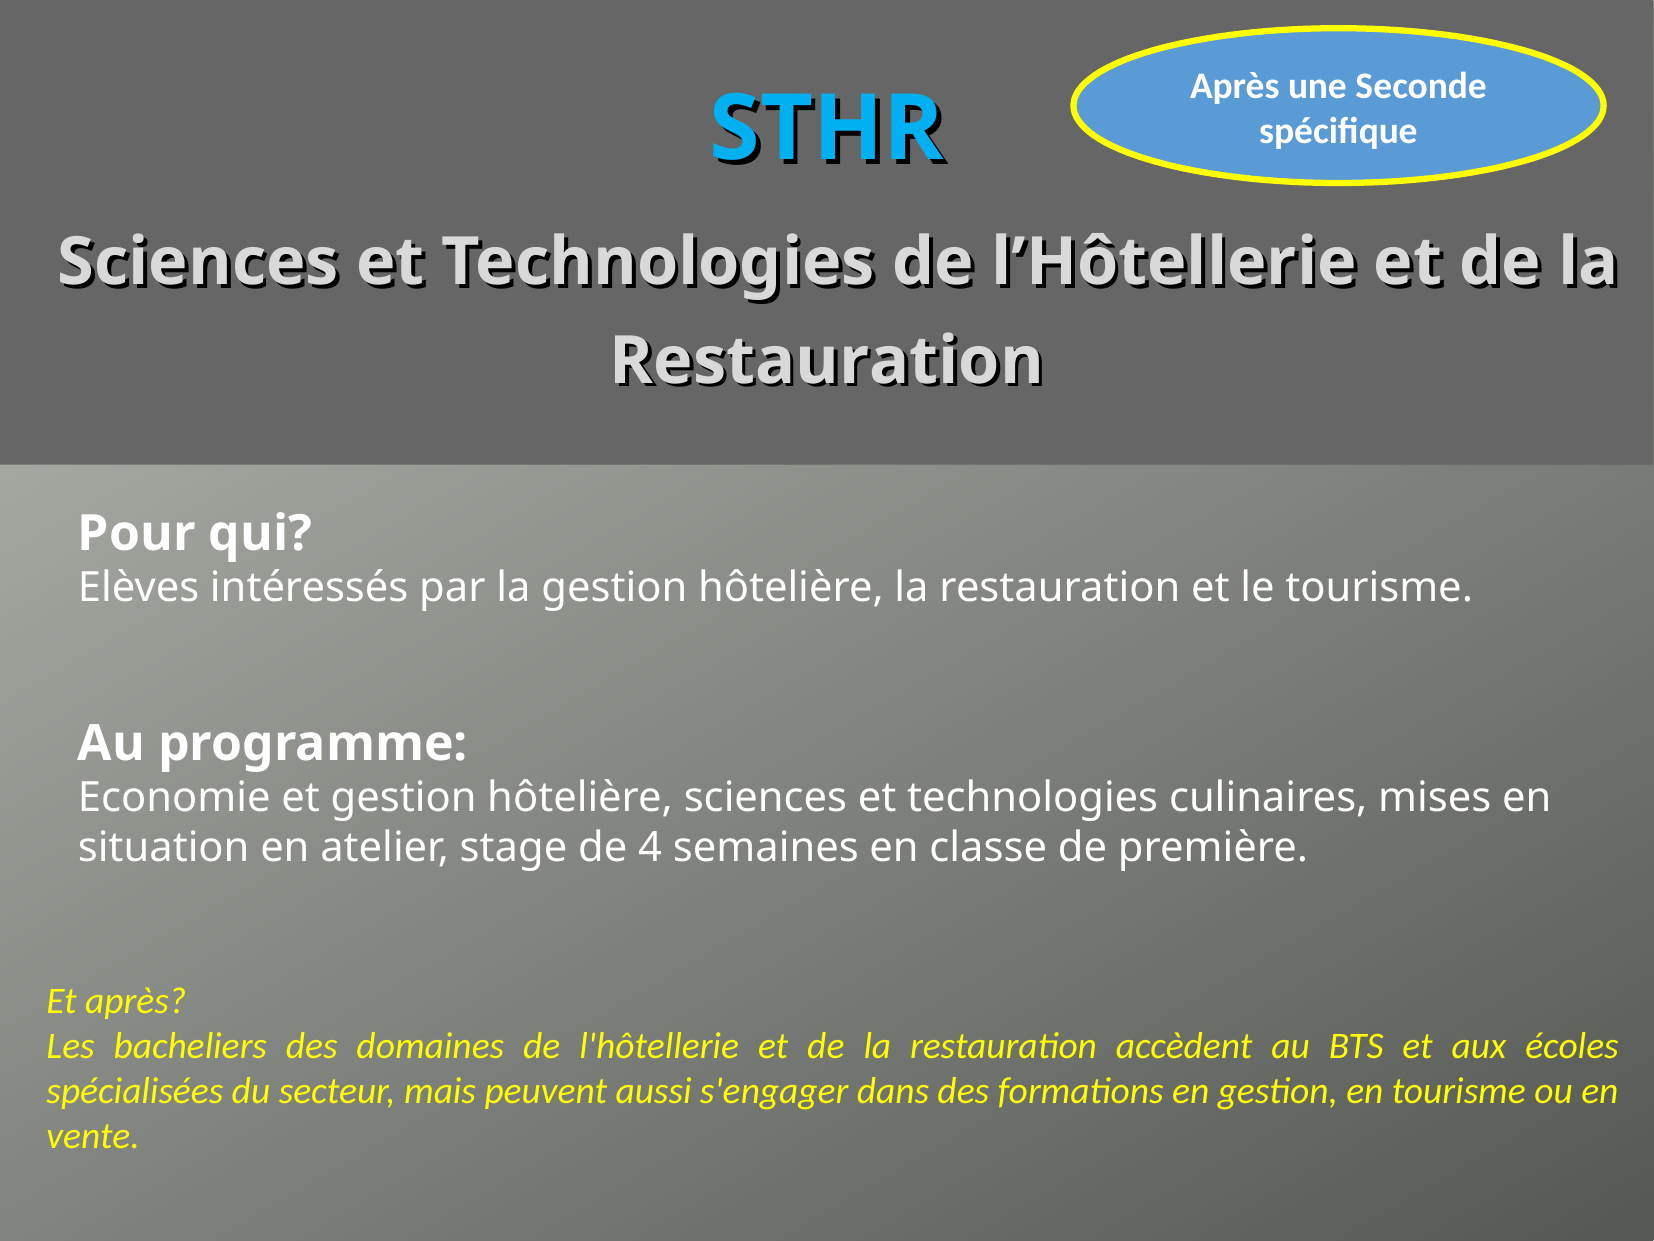

STHR
 Sciences et Technologies de l’Hôtellerie et de la Restauration
Après une Seconde spécifique
Pour qui?
Elèves intéressés par la gestion hôtelière, la restauration et le tourisme.
Au programme:
Economie et gestion hôtelière, sciences et technologies culinaires, mises en situation en atelier, stage de 4 semaines en classe de première.
Et après?
Les bacheliers des domaines de l'hôtellerie et de la restauration accèdent au BTS et aux écoles spécialisées du secteur, mais peuvent aussi s'engager dans des formations en gestion, en tourisme ou en vente.